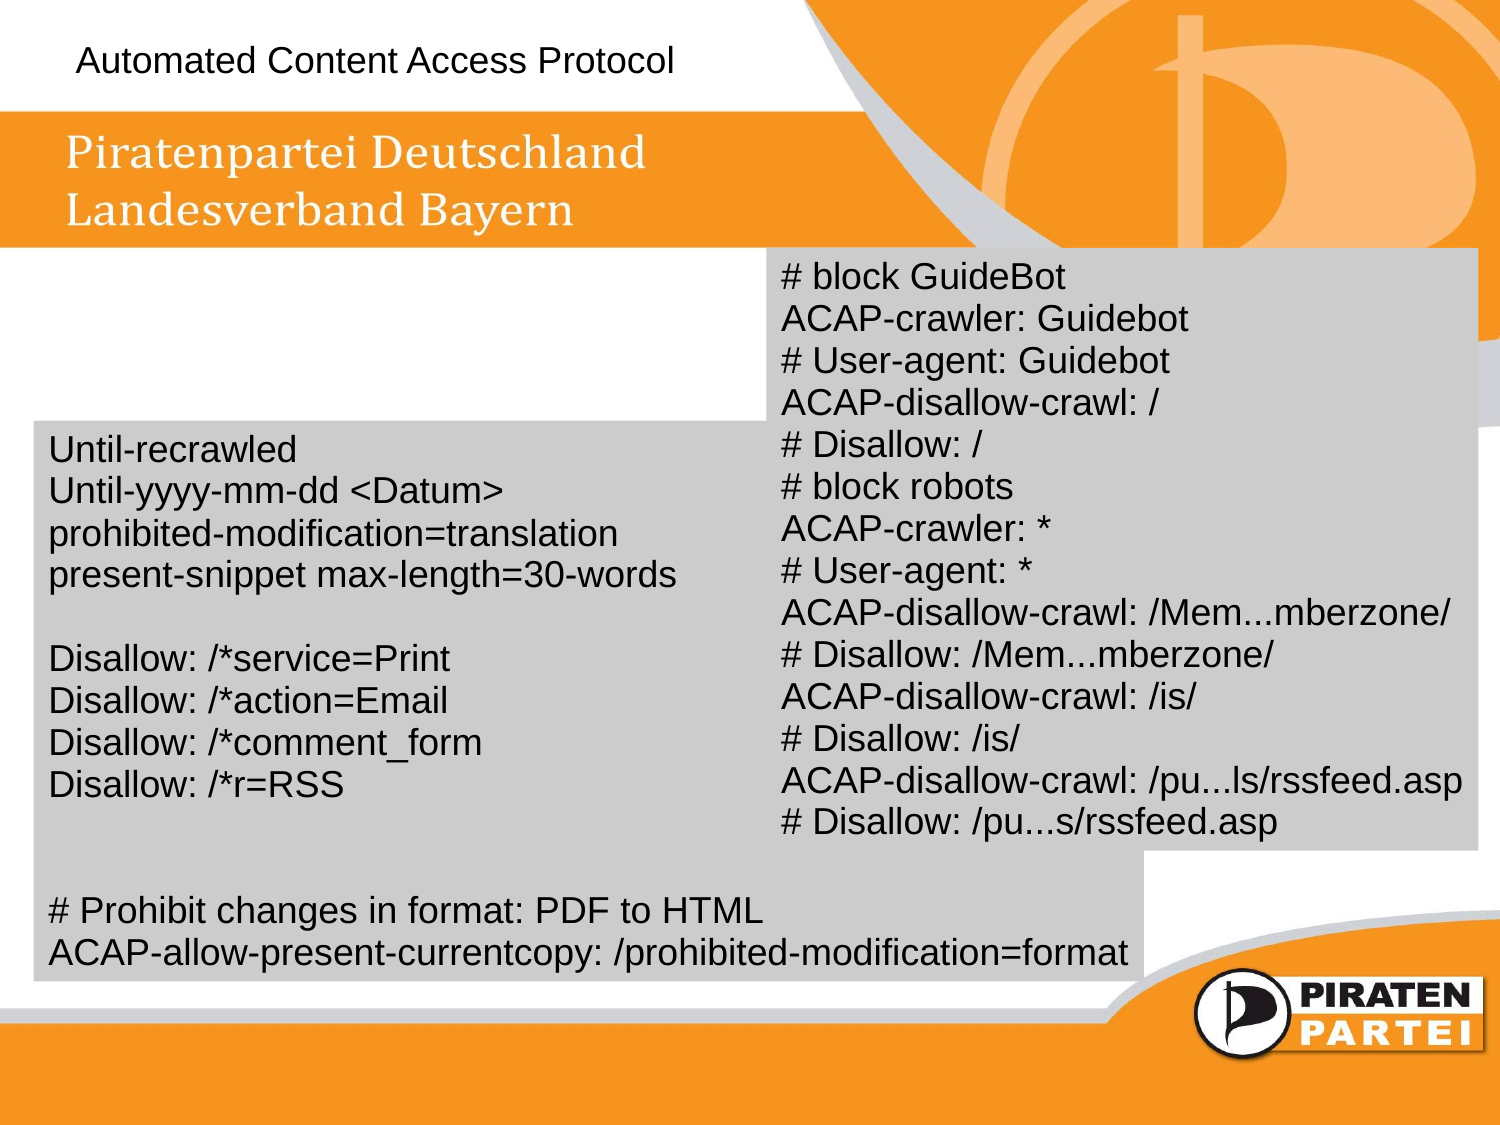

Automated Content Access Protocol
# block GuideBot
ACAP-crawler: Guidebot
# User-agent: Guidebot
ACAP-disallow-crawl: /
# Disallow: /
# block robots
ACAP-crawler: *
# User-agent: *
ACAP-disallow-crawl: /Mem...mberzone/
# Disallow: /Mem...mberzone/
ACAP-disallow-crawl: /is/
# Disallow: /is/
ACAP-disallow-crawl: /pu...ls/rssfeed.asp
# Disallow: /pu...s/rssfeed.asp
Until-recrawled
Until-yyyy-mm-dd <Datum>
prohibited-modification=translation
present-snippet max-length=30-words
Disallow: /*service=Print
Disallow: /*action=Email
Disallow: /*comment_form
Disallow: /*r=RSS
# Prohibit changes in format: PDF to HTML
ACAP-allow-present-currentcopy: /prohibited-modification=format